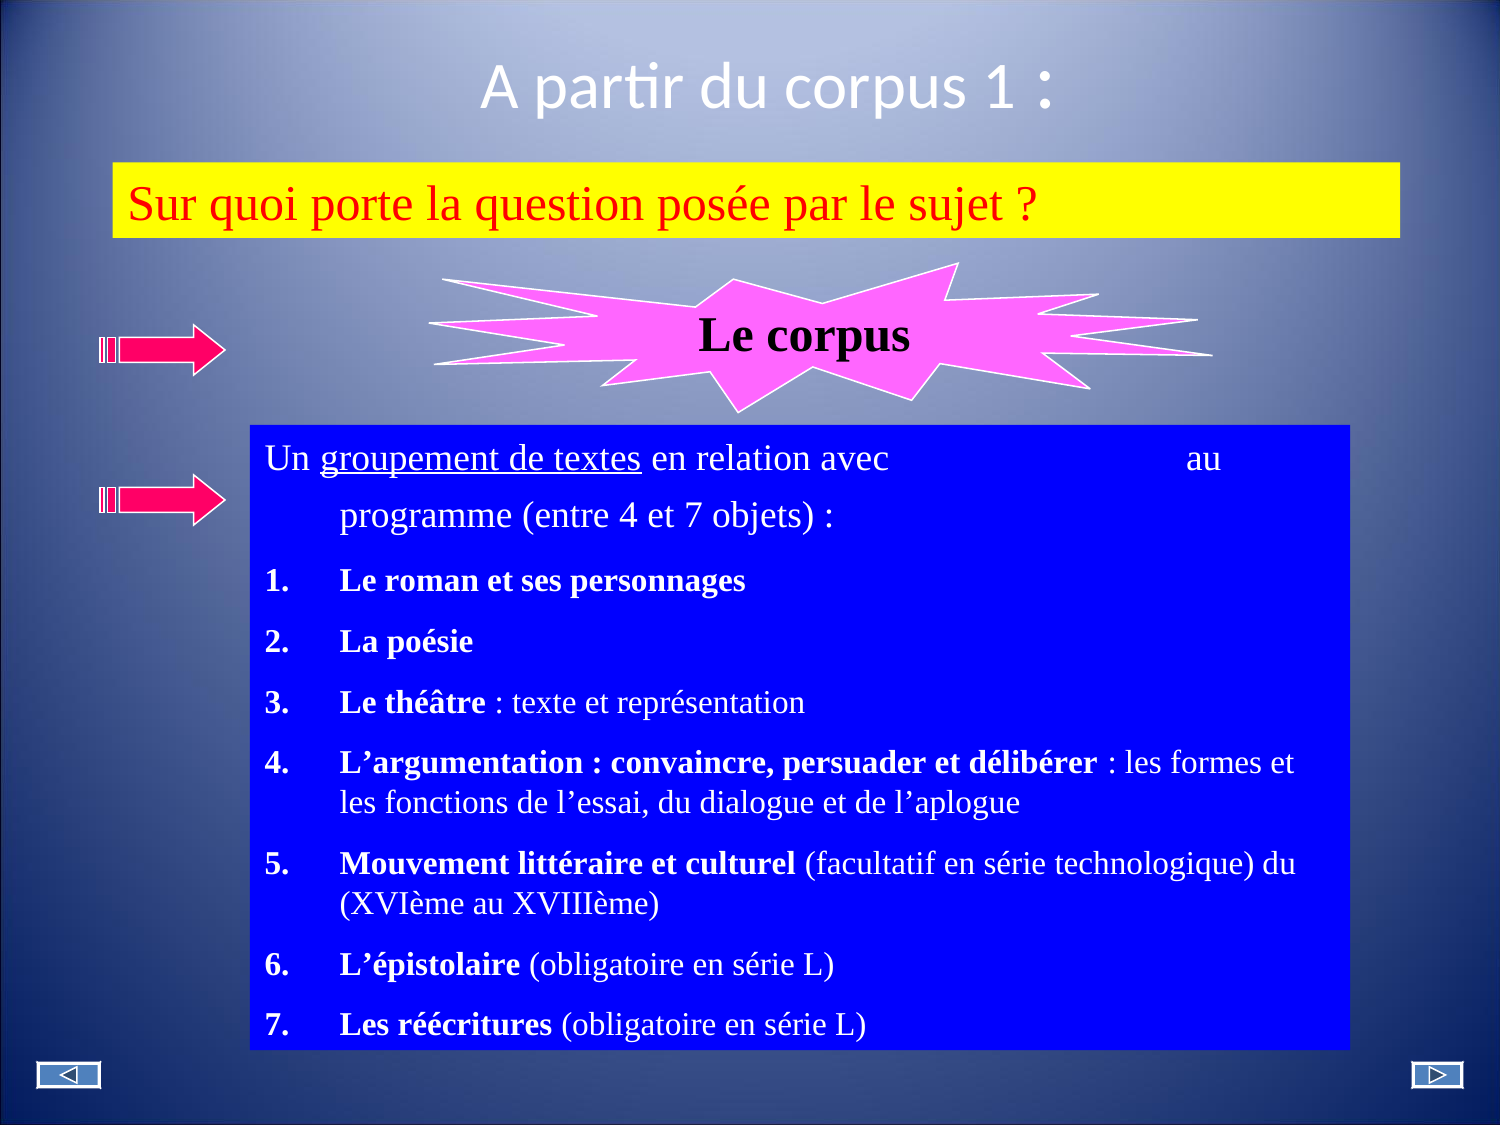

# A partir du corpus 1 :
Sur quoi porte la question posée par le sujet ?
Le corpus
Un groupement de textes en relation avec les objets d’étude au programme (entre 4 et 7 objets) :
Le roman et ses personnages
La poésie
Le théâtre : texte et représentation
L’argumentation : convaincre, persuader et délibérer : les formes et les fonctions de l’essai, du dialogue et de l’aplogue
Mouvement littéraire et culturel (facultatif en série technologique) du (XVIème au XVIIIème)
L’épistolaire (obligatoire en série L)
Les réécritures (obligatoire en série L)